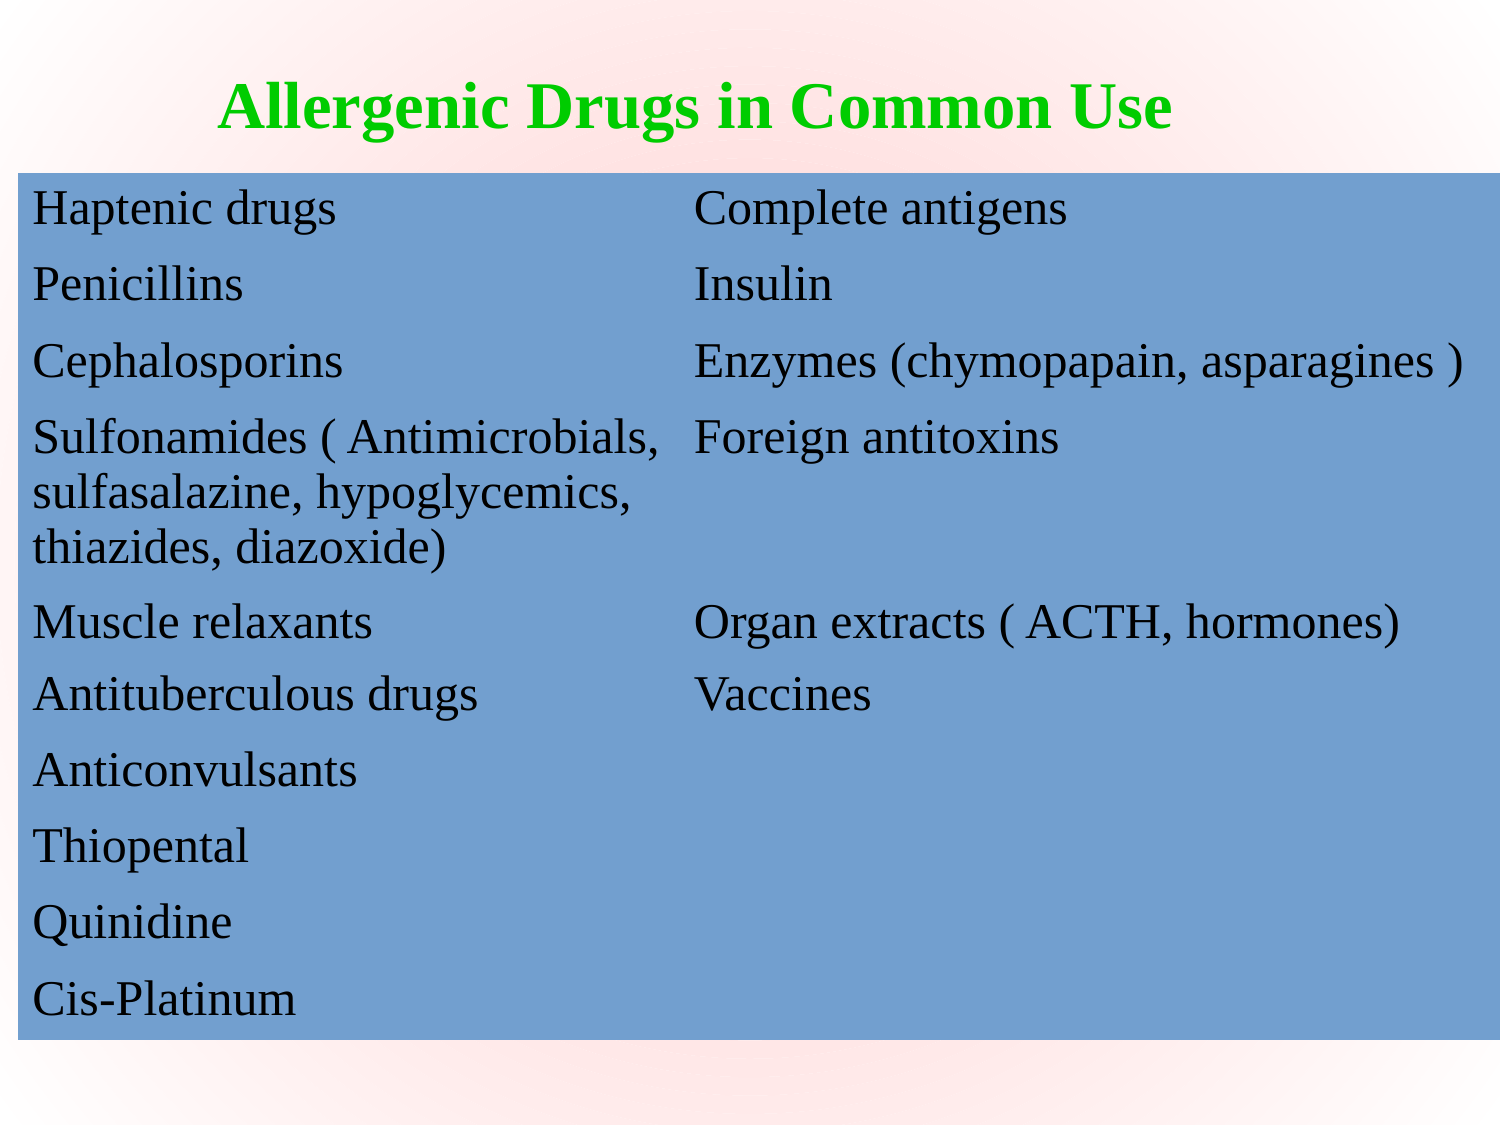

Allergenic Drugs in Common Use
| Haptenic drugs | Complete antigens |
| --- | --- |
| Penicillins | Insulin |
| Cephalosporins | Enzymes (chymopapain, asparagines ) |
| Sulfonamides ( Antimicrobials, sulfasalazine, hypoglycemics, thiazides, diazoxide) | Foreign antitoxins |
| Muscle relaxants | Organ extracts ( ACTH, hormones) |
| Antituberculous drugs | Vaccines |
| Anticonvulsants | |
| Thiopental | |
| Quinidine | |
| Cis-Platinum | |